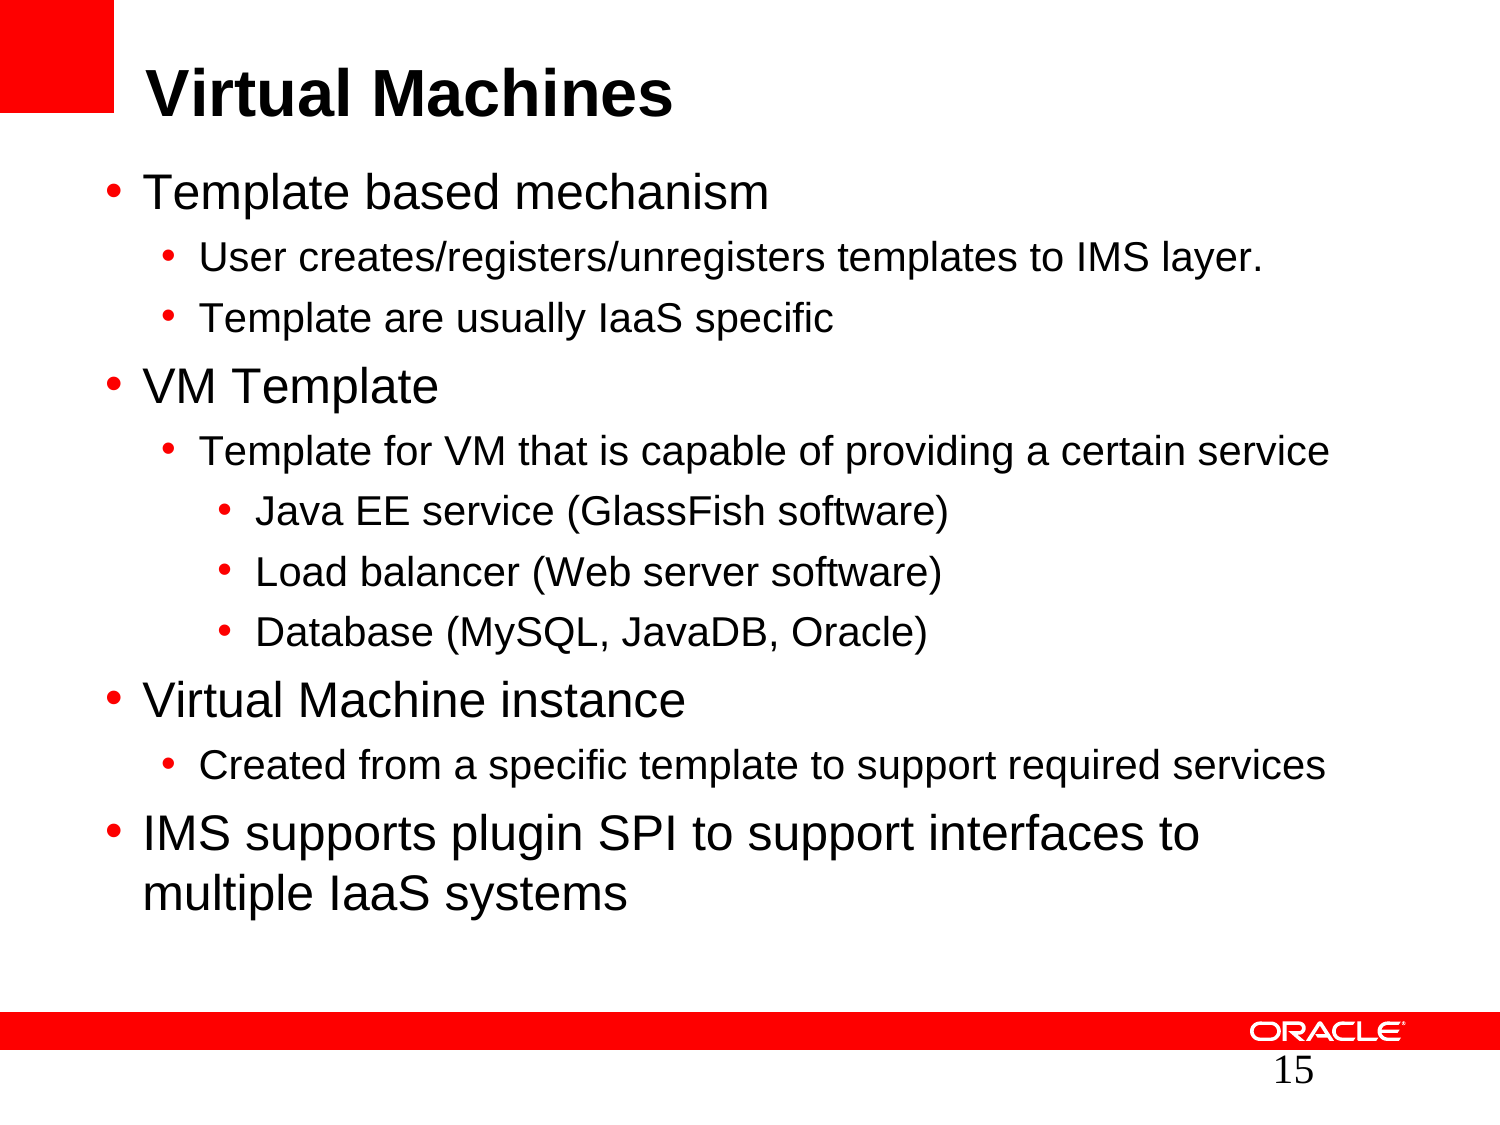

# Virtual Machines
Template based mechanism
User creates/registers/unregisters templates to IMS layer.
Template are usually IaaS specific
VM Template
Template for VM that is capable of providing a certain service
Java EE service (GlassFish software)
Load balancer (Web server software)
Database (MySQL, JavaDB, Oracle)
Virtual Machine instance
Created from a specific template to support required services
IMS supports plugin SPI to support interfaces to multiple IaaS systems
15